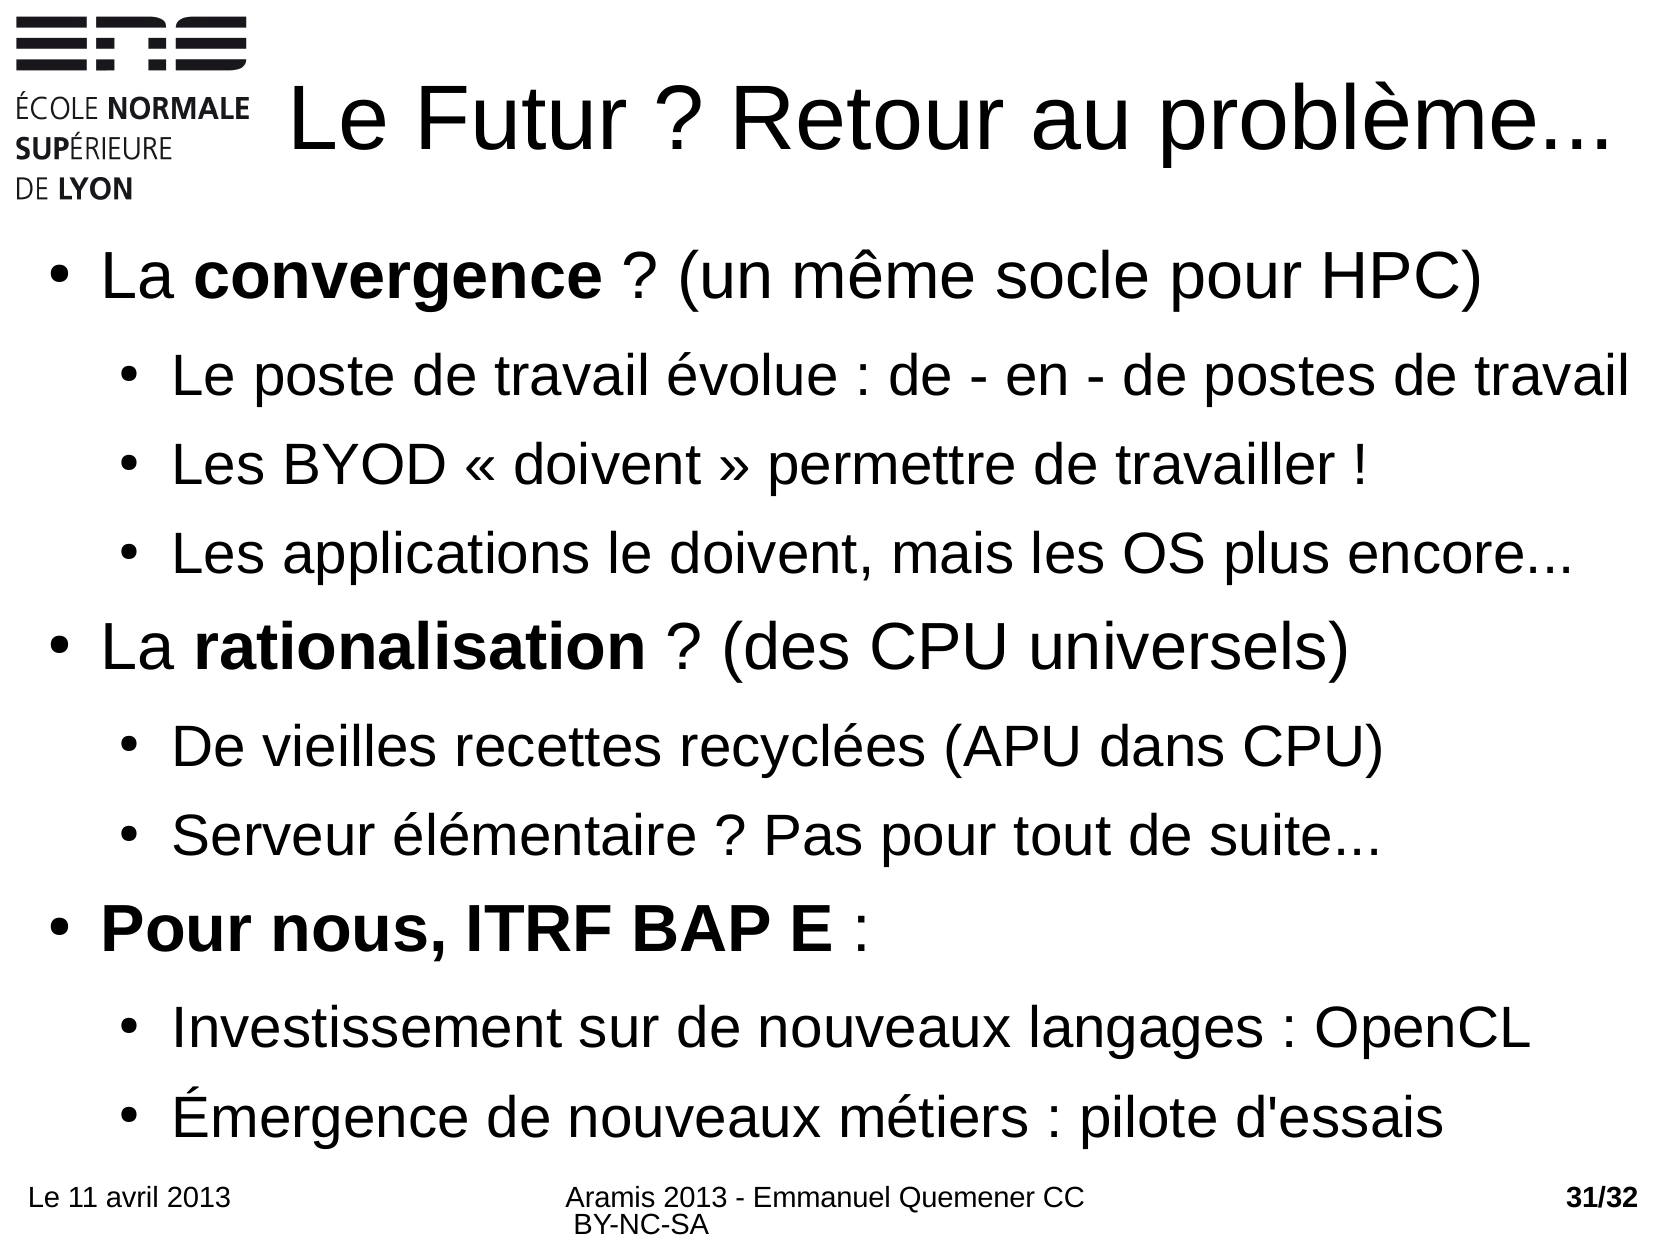

# Le Futur ? Retour au problème...
La convergence ? (un même socle pour HPC)
Le poste de travail évolue : de - en - de postes de travail
Les BYOD « doivent » permettre de travailler !
Les applications le doivent, mais les OS plus encore...
La rationalisation ? (des CPU universels)
De vieilles recettes recyclées (APU dans CPU)
Serveur élémentaire ? Pas pour tout de suite...
Pour nous, ITRF BAP E :
Investissement sur de nouveaux langages : OpenCL
Émergence de nouveaux métiers : pilote d'essais
Le 11 avril 2013
Aramis 2013 - Emmanuel Quemener CC BY-NC-SA
31